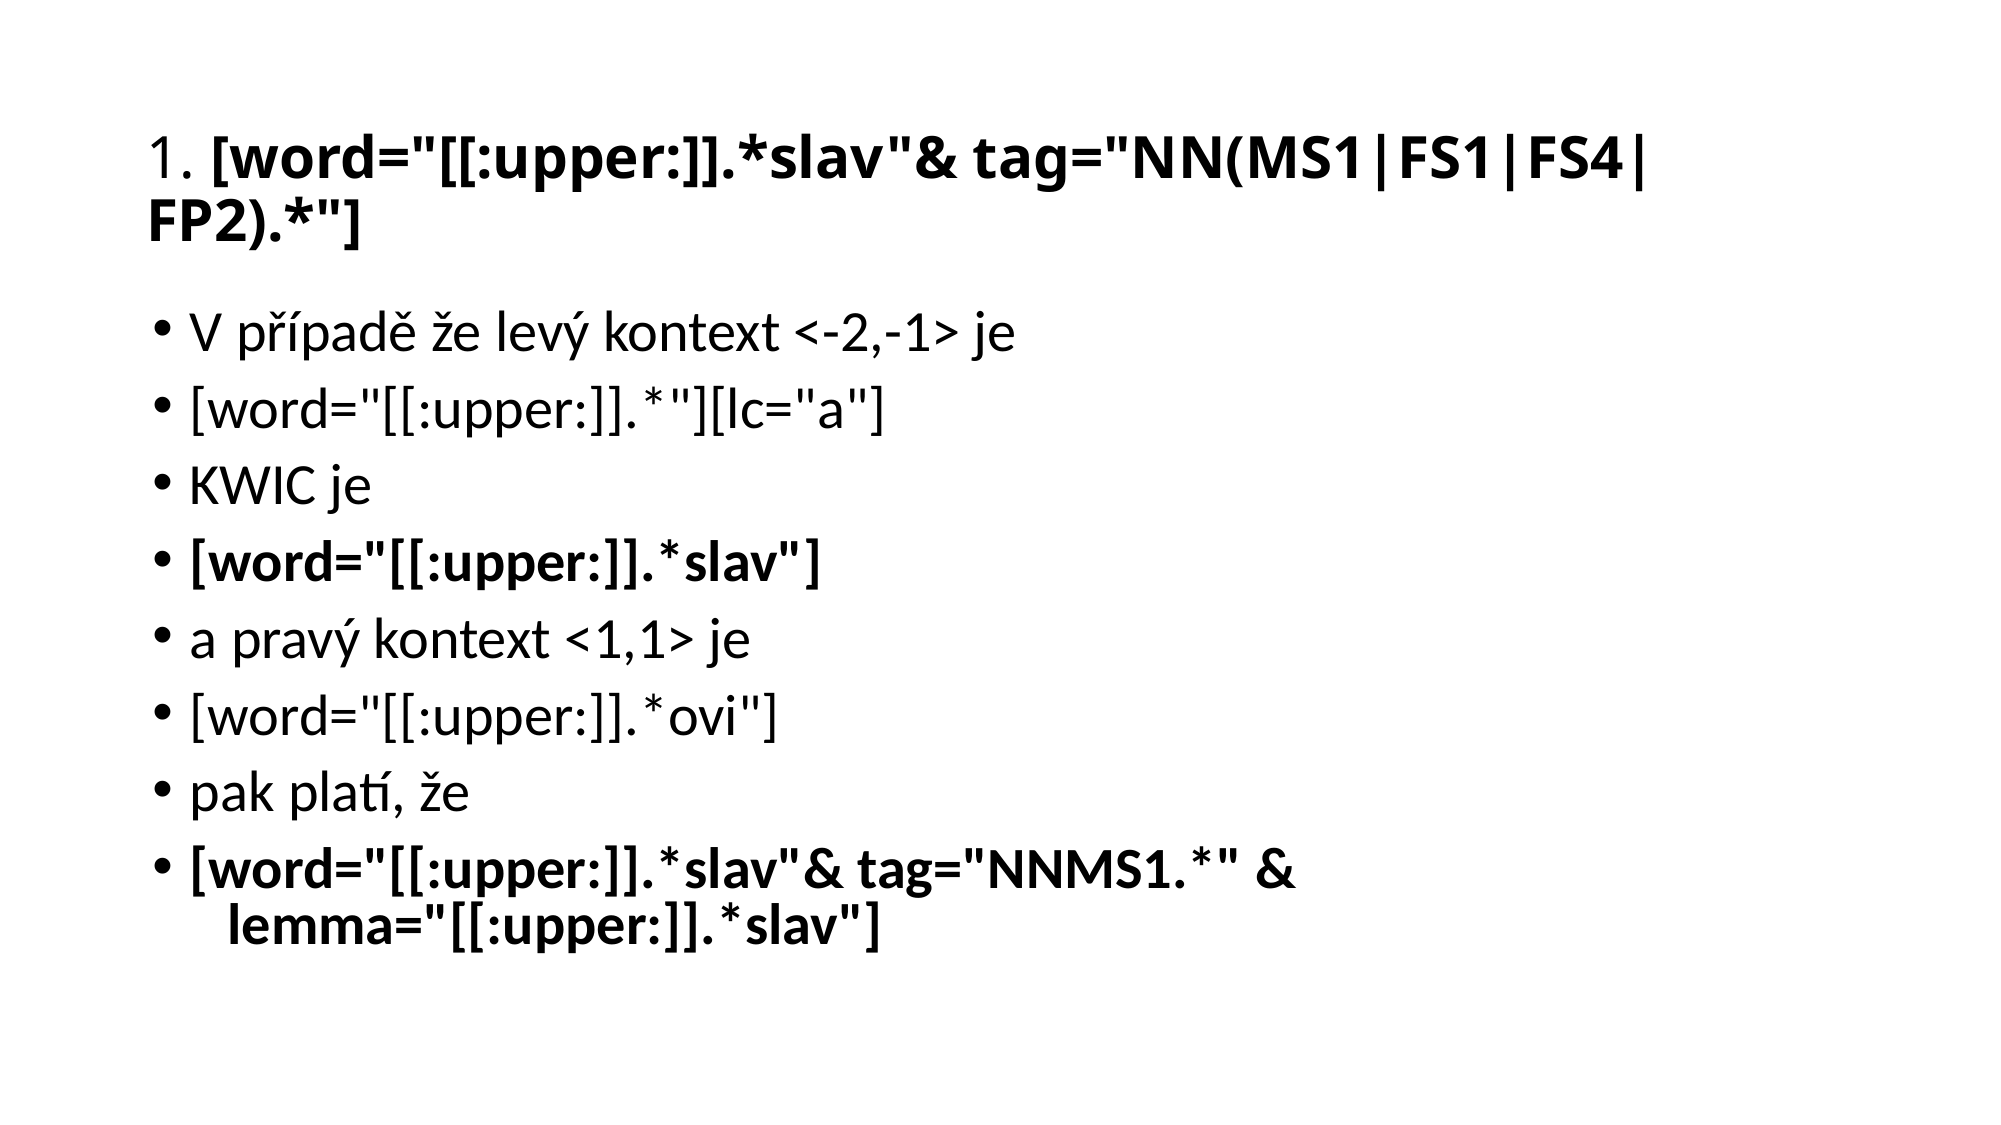

# 1. [word="[[:upper:]].*slav"& tag="NN(MS1|FS1|FS4|FP2).*"]
V případě že levý kontext <-2,-1> je
[word="[[:upper:]].*"][lc="a"]
KWIC je
[word="[[:upper:]].*slav"]
a pravý kontext <1,1> je
[word="[[:upper:]].*ovi"]
pak platí, že
[word="[[:upper:]].*slav"& tag="NNMS1.*" & lemma="[[:upper:]].*slav"]